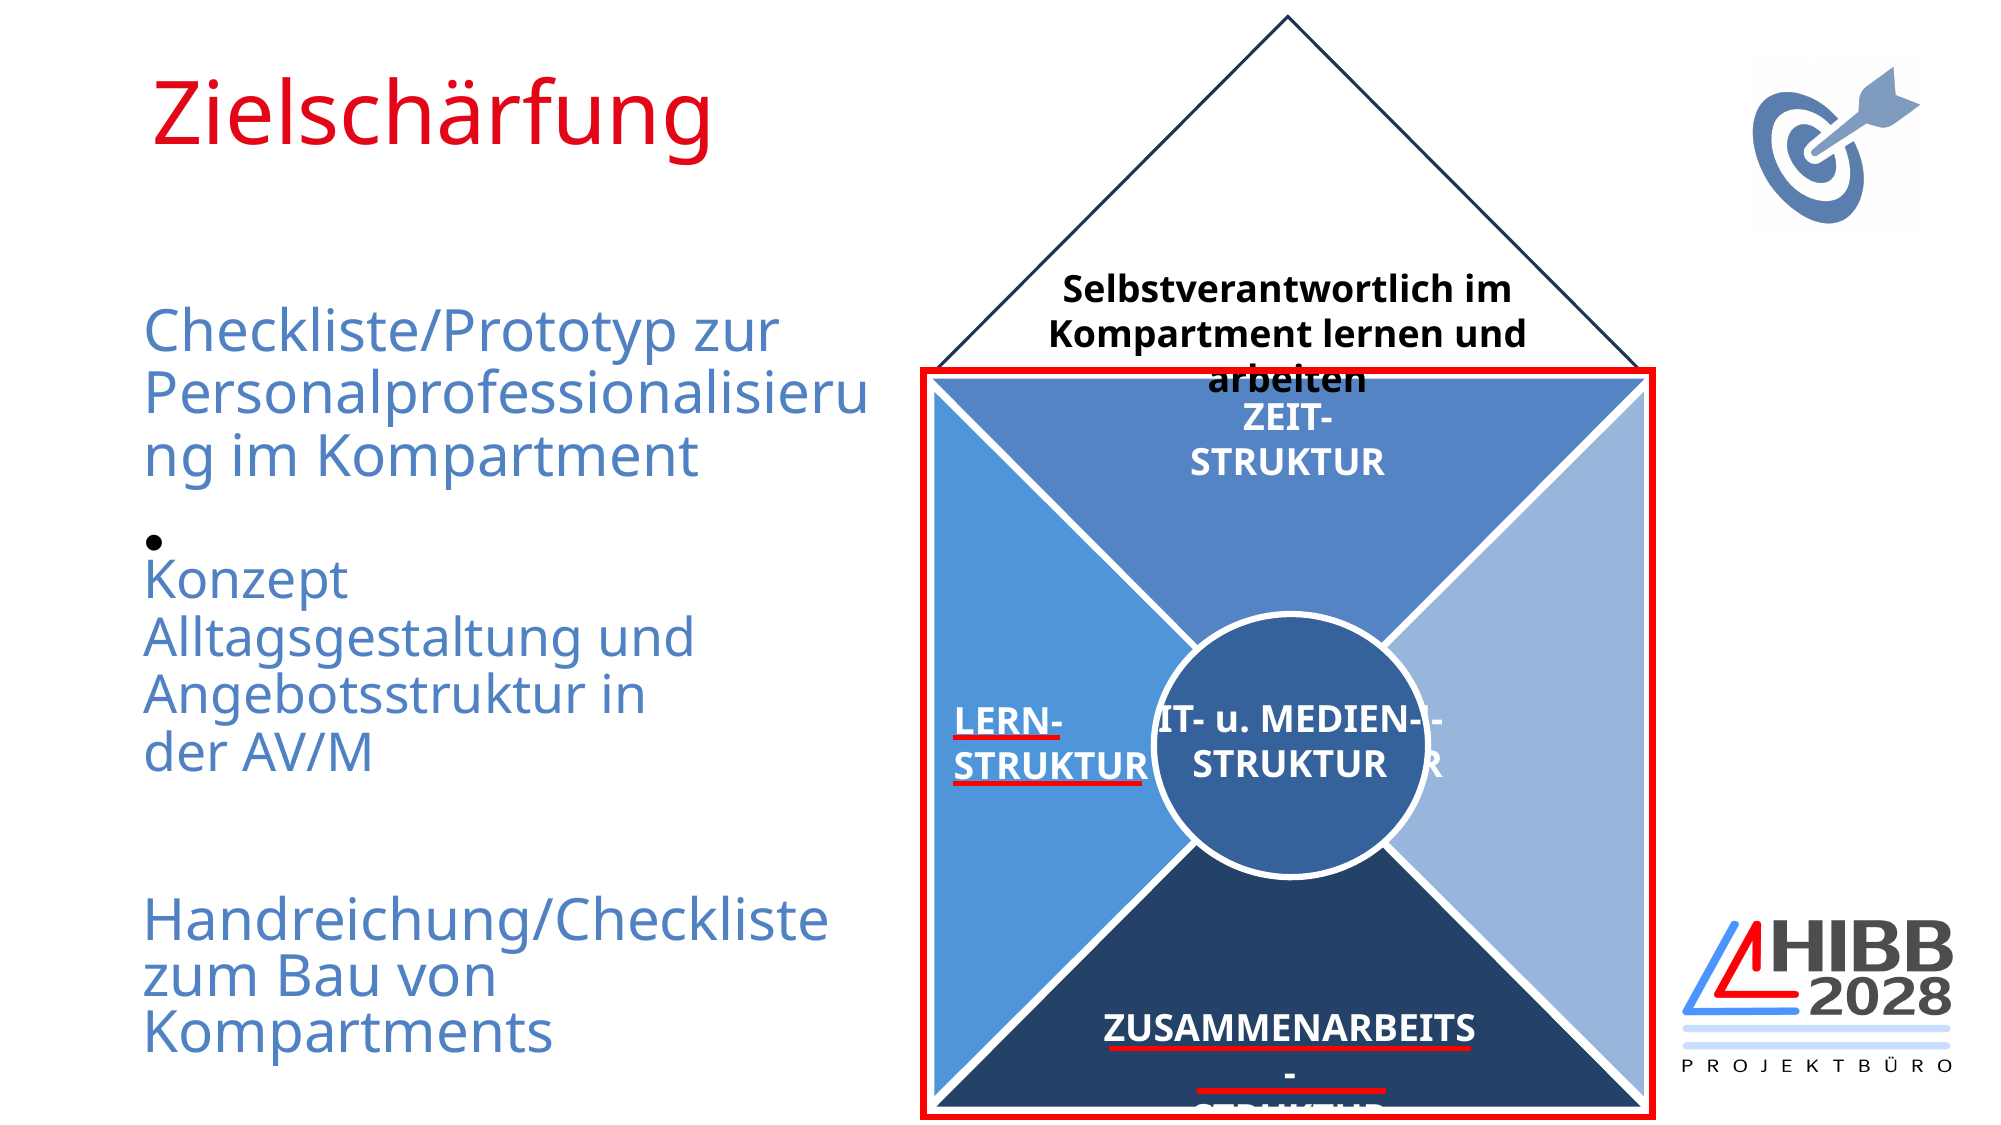

# Zielschärfung
Checkliste/Prototyp zur Personalprofessionalisierung im Kompartment
Selbstverantwortlich im Kompartment lernen und arbeiten
ZEIT-
STRUKTUR
Konzept Alltagsgestaltung und Angebotsstruktur in der AV/M
RAUM-
STRUKTUR
IT- u. MEDIEN-
STRUKTUR
LERN-
STRUKTUR
Handreichung/Checkliste zum Bau von Kompartments
ZUSAMMENARBEITS-
STRUKTUR